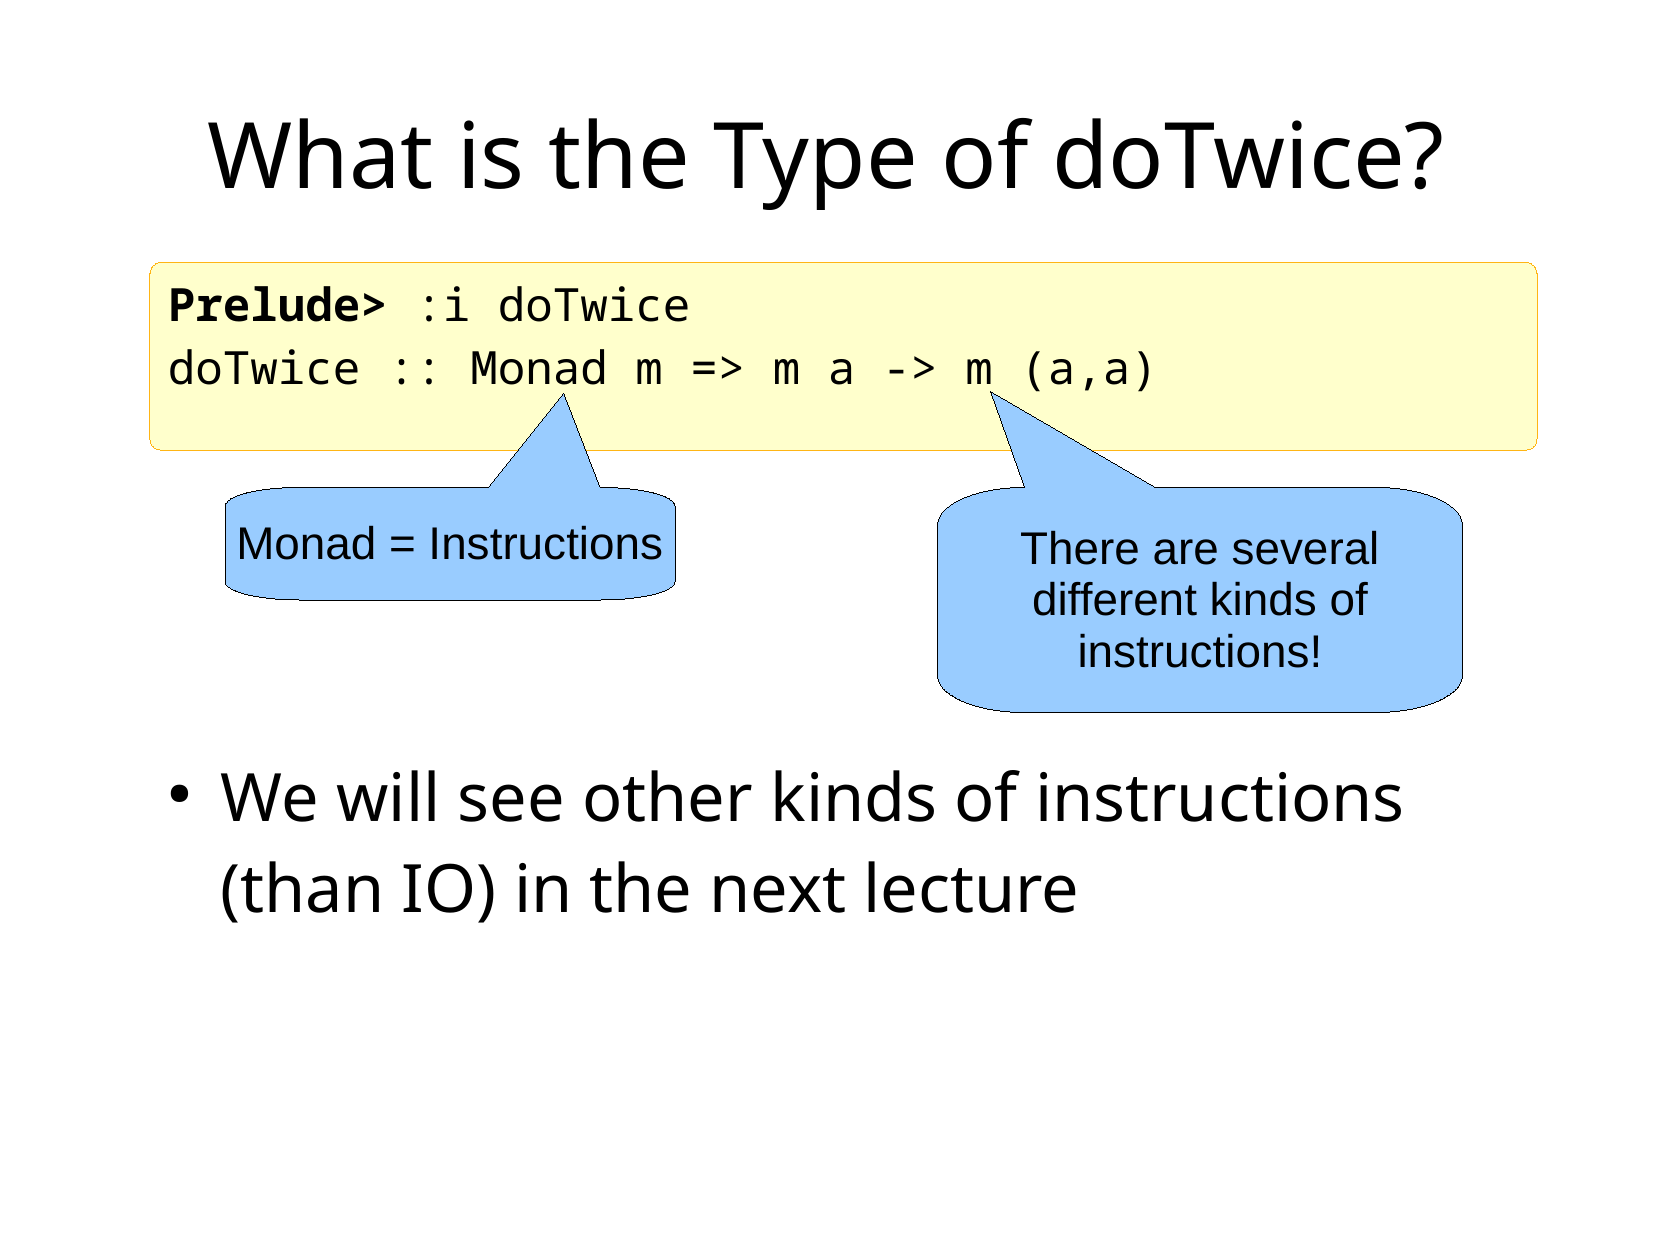

# What is the Type of doTwice?
Prelude> :i doTwice
doTwice :: Monad m => m a -> m (a,a)
There are several different kinds of instructions!
Monad = Instructions
We will see other kinds of instructions
(than IO) in the next lecture